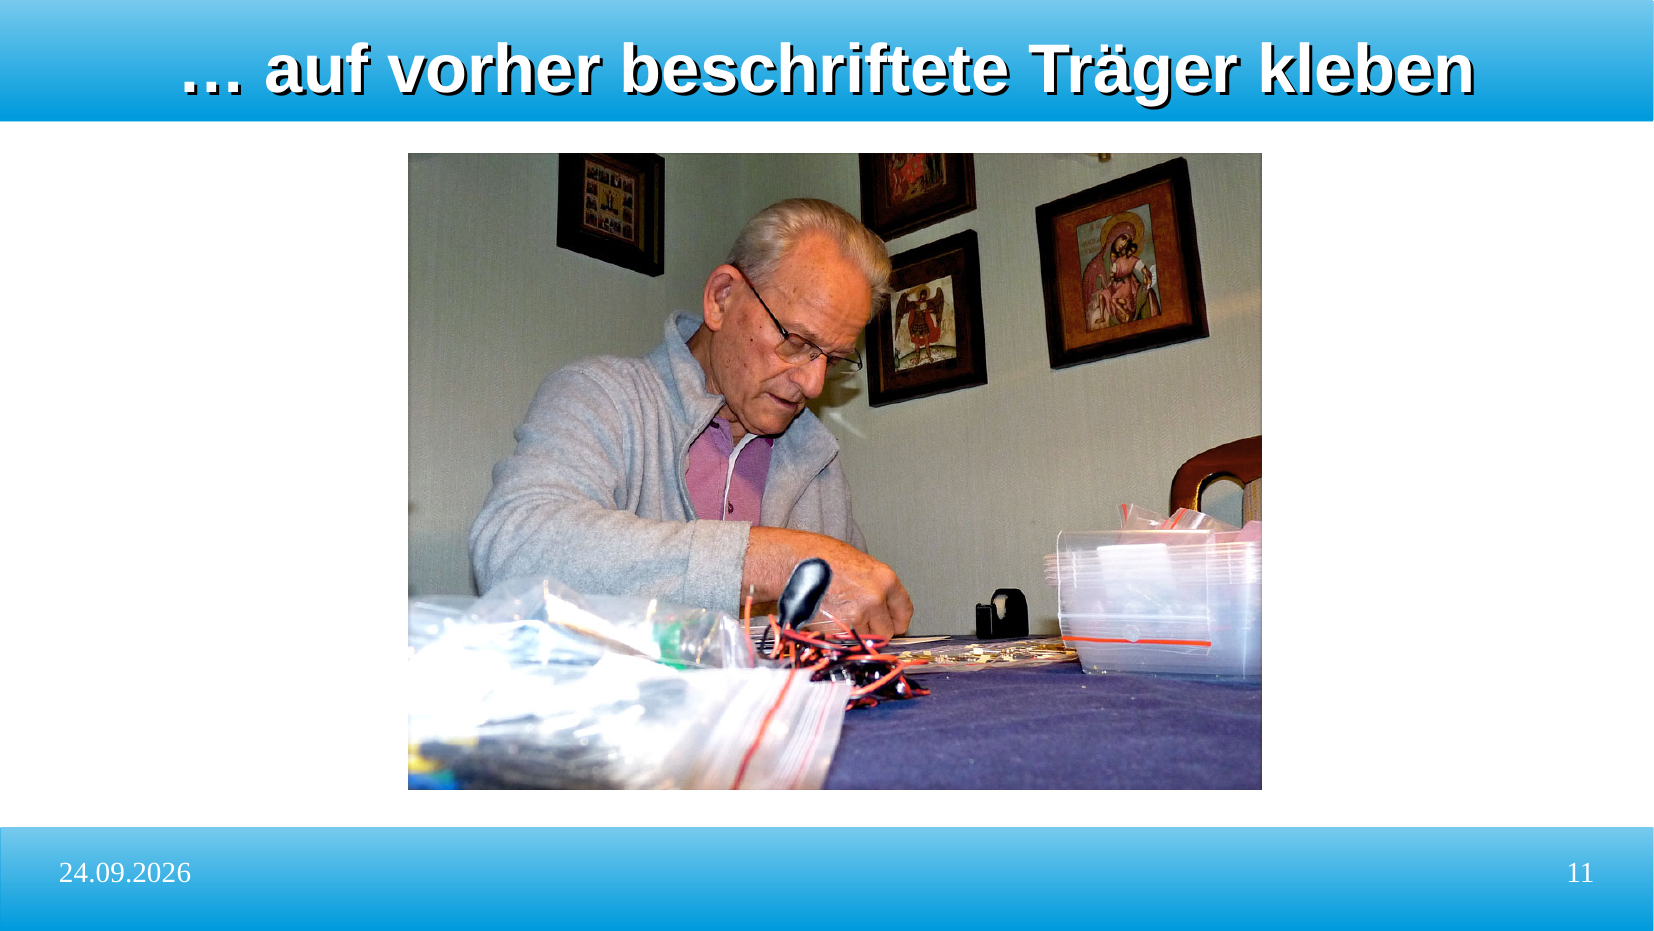

# … auf vorher beschriftete Träger kleben
11